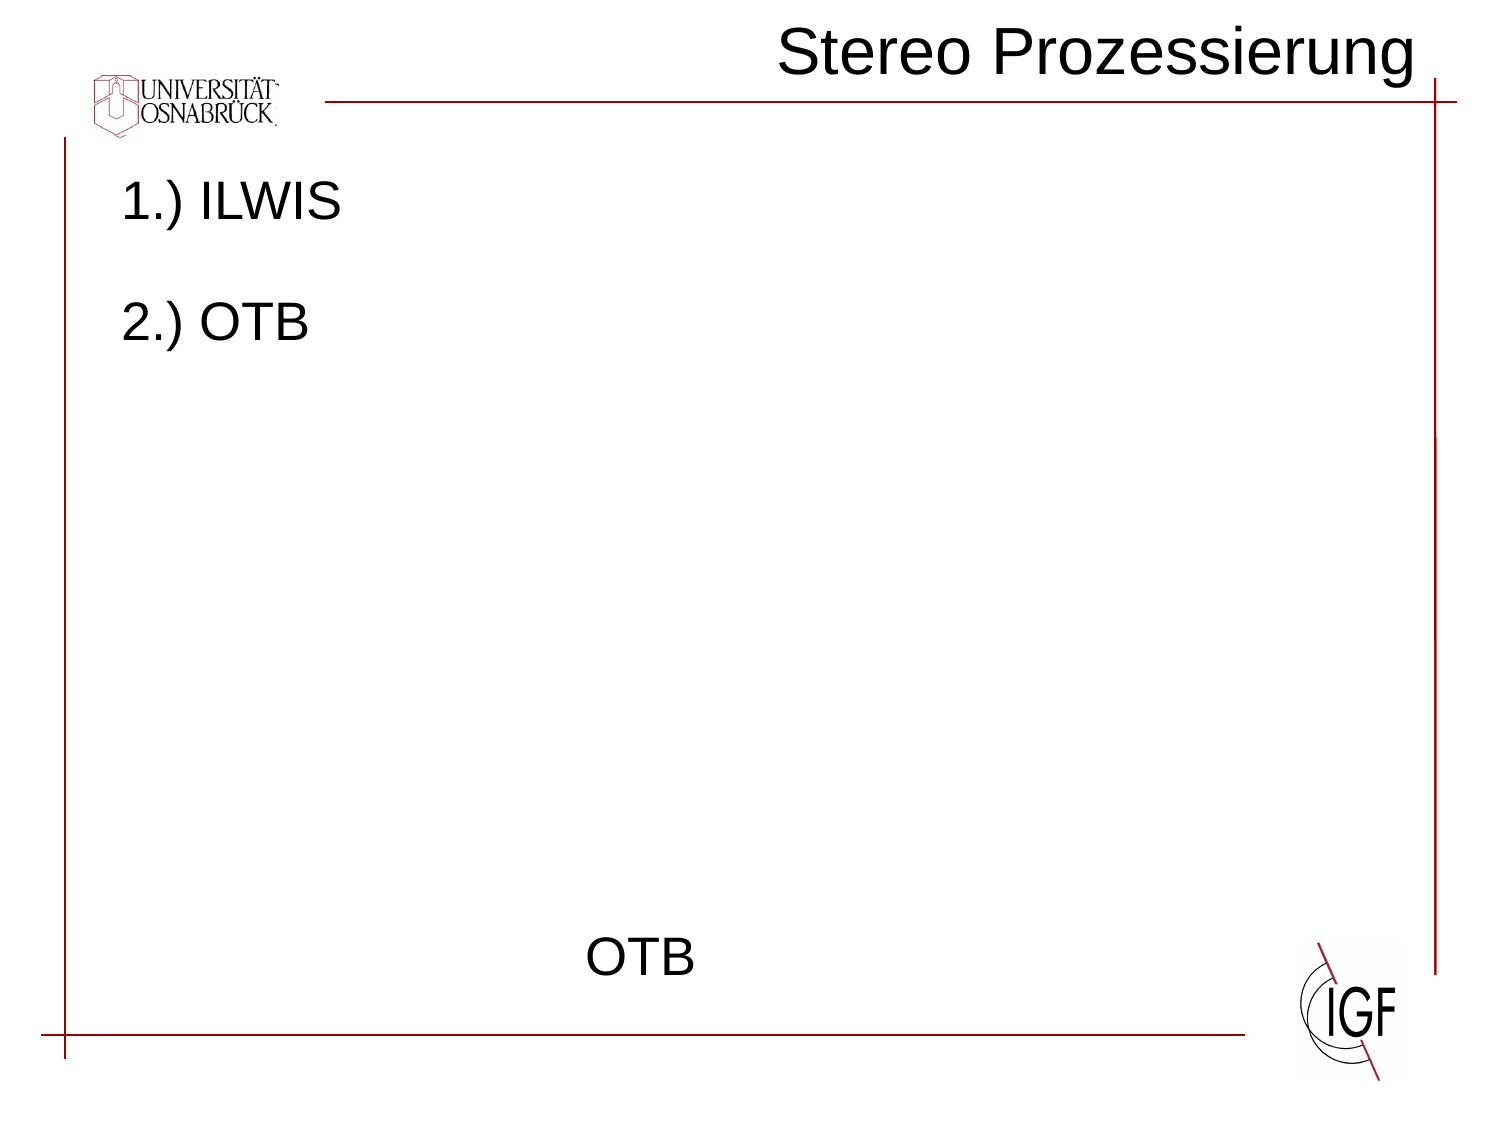

# Stereo Prozessierung
1.) ILWIS
2.) OTB
OTB